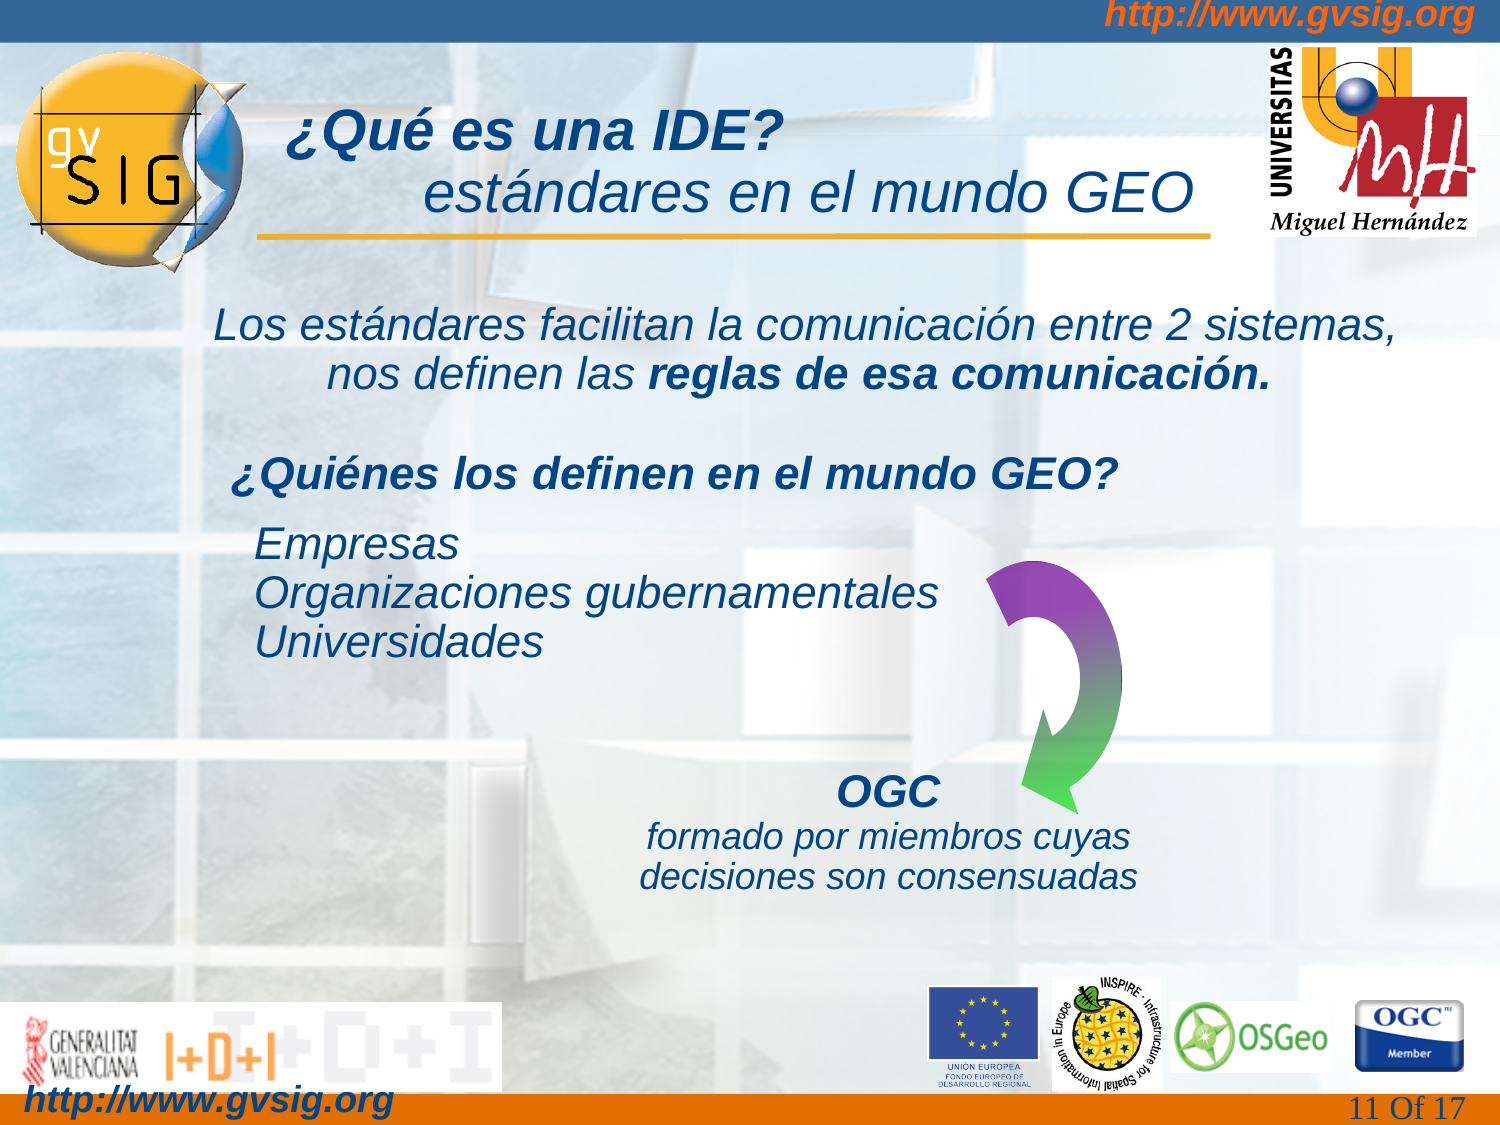

¿Qué es una IDE?
estándares en el mundo GEO
Los estándares facilitan la comunicación entre 2 sistemas, nos definen las reglas de esa comunicación.
¿Quiénes los definen en el mundo GEO?
Empresas
Organizaciones gubernamentales
Universidades
OGC
formado por miembros cuyas decisiones son consensuadas
11